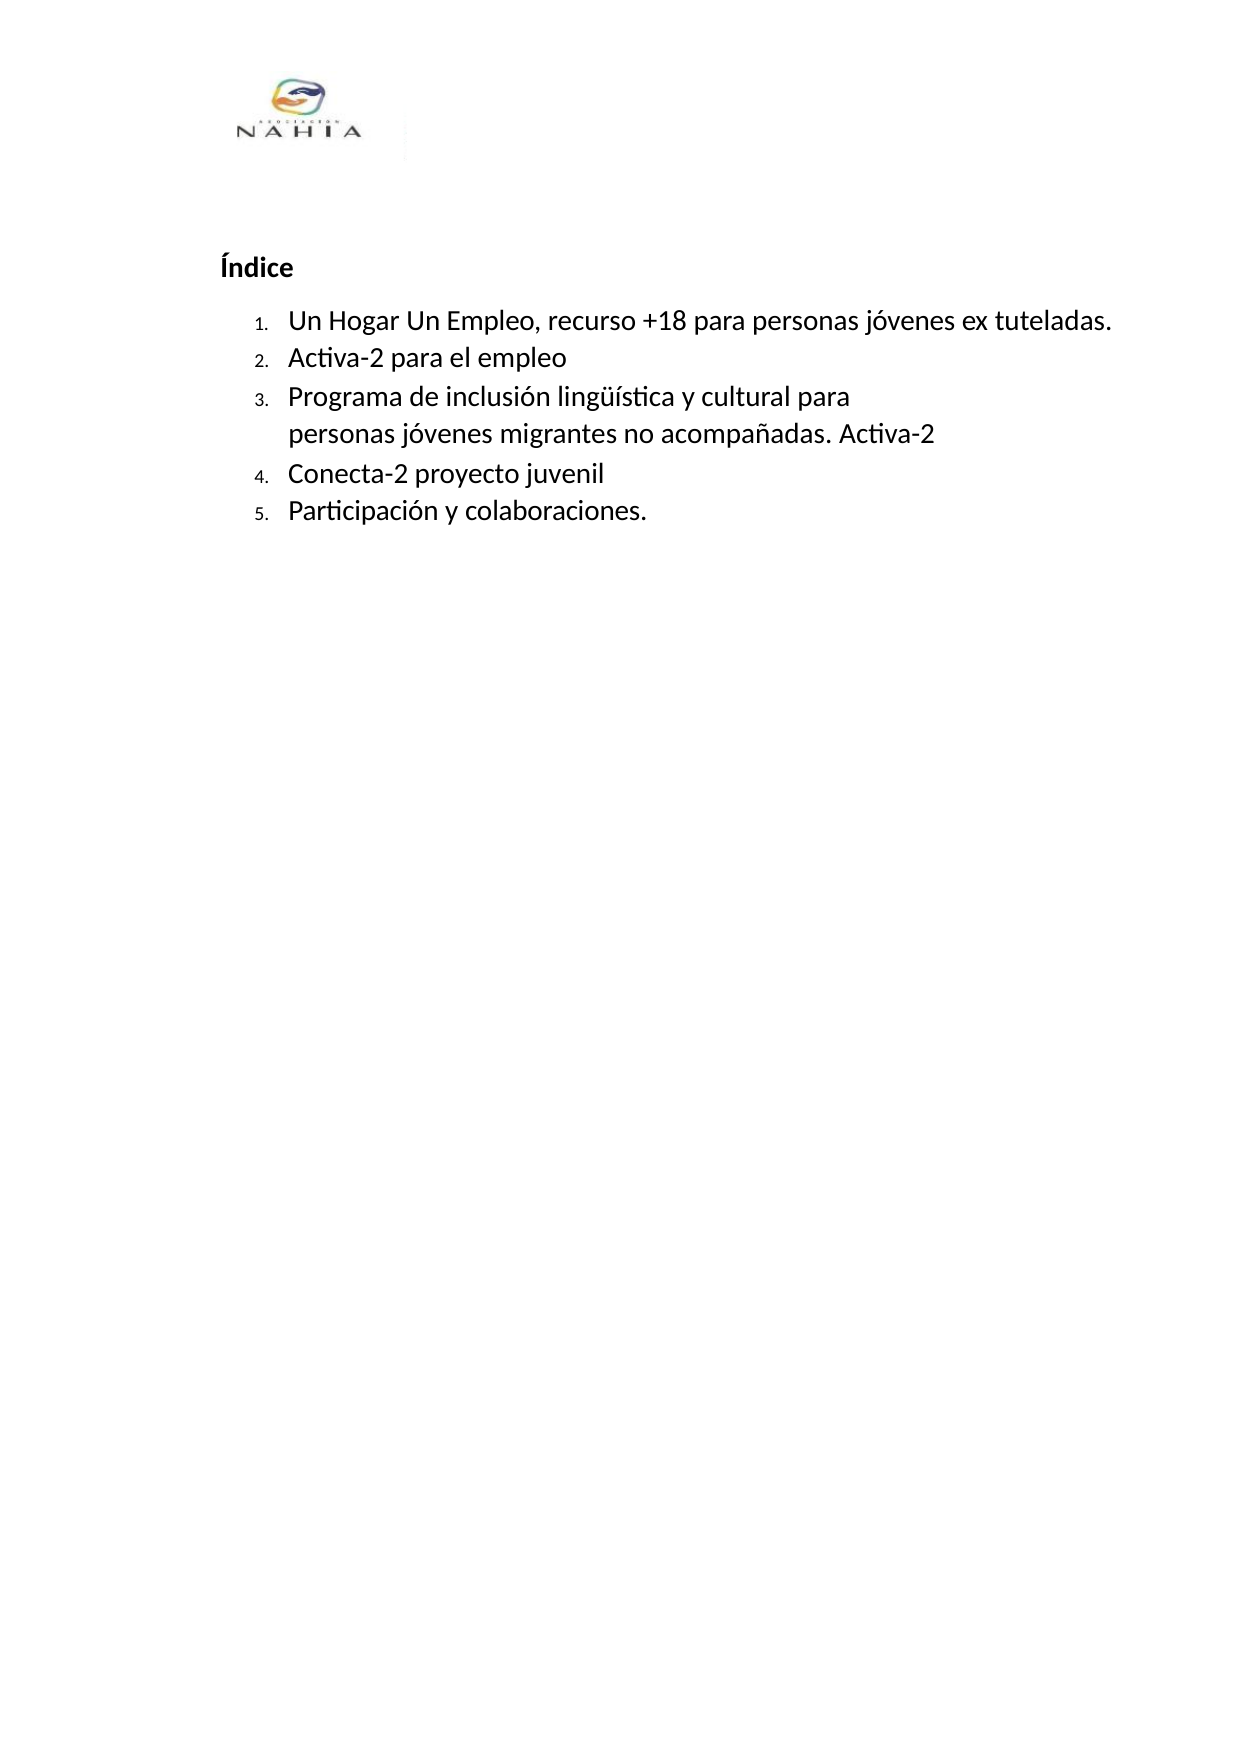

Índice
1. Un Hogar Un Empleo, recurso +18 para personas jóvenes ex tuteladas.
2. Activa-2 para el empleo
3. Programa de inclusión lingüística y cultural para
personas jóvenes migrantes no acompañadas. Activa-2
4. Conecta-2 proyecto juvenil
5. Participación y colaboraciones.